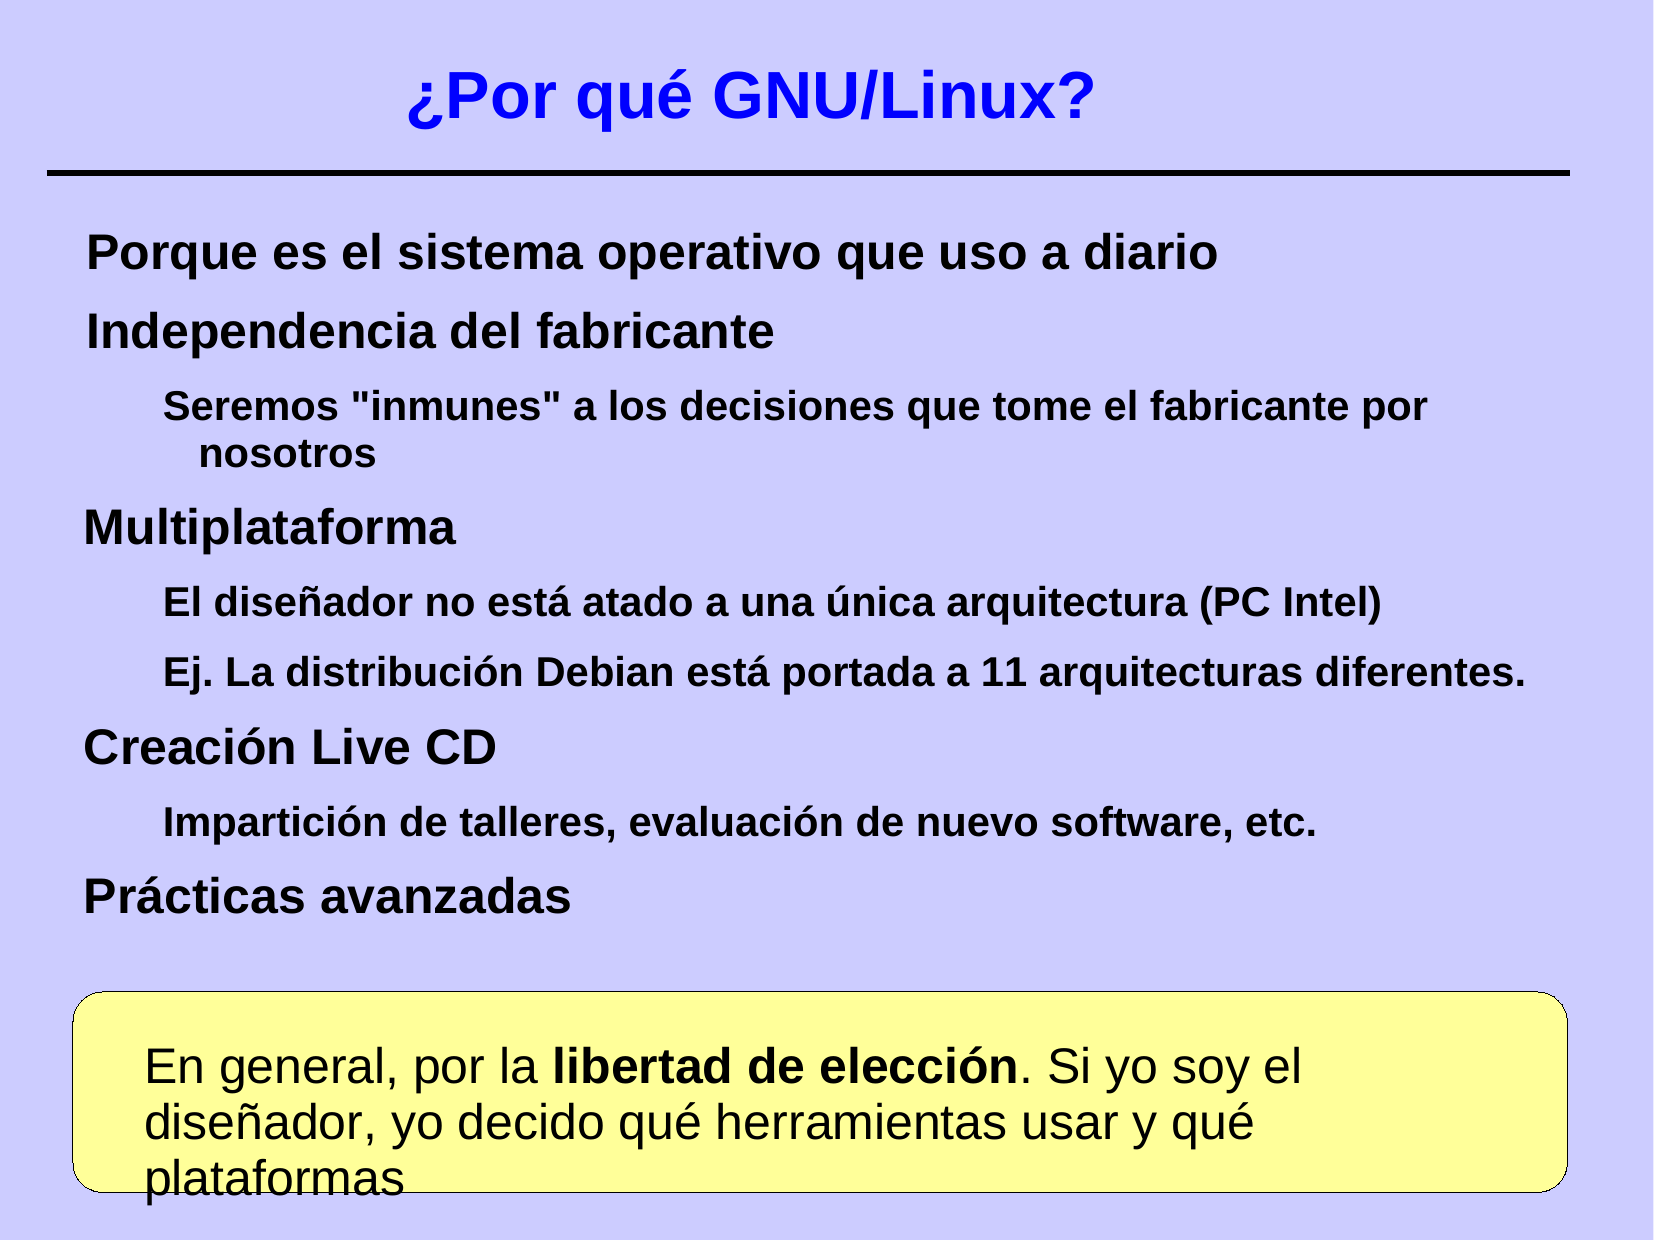

# ¿Por qué GNU/Linux?
 Porque es el sistema operativo que uso a diario
 Independencia del fabricante
Seremos "inmunes" a los decisiones que tome el fabricante por nosotros
 Multiplataforma
El diseñador no está atado a una única arquitectura (PC Intel)
Ej. La distribución Debian está portada a 11 arquitecturas diferentes.
 Creación Live CD
Impartición de talleres, evaluación de nuevo software, etc.
 Prácticas avanzadas
En general, por la libertad de elección. Si yo soy el diseñador, yo decido qué herramientas usar y qué plataformas